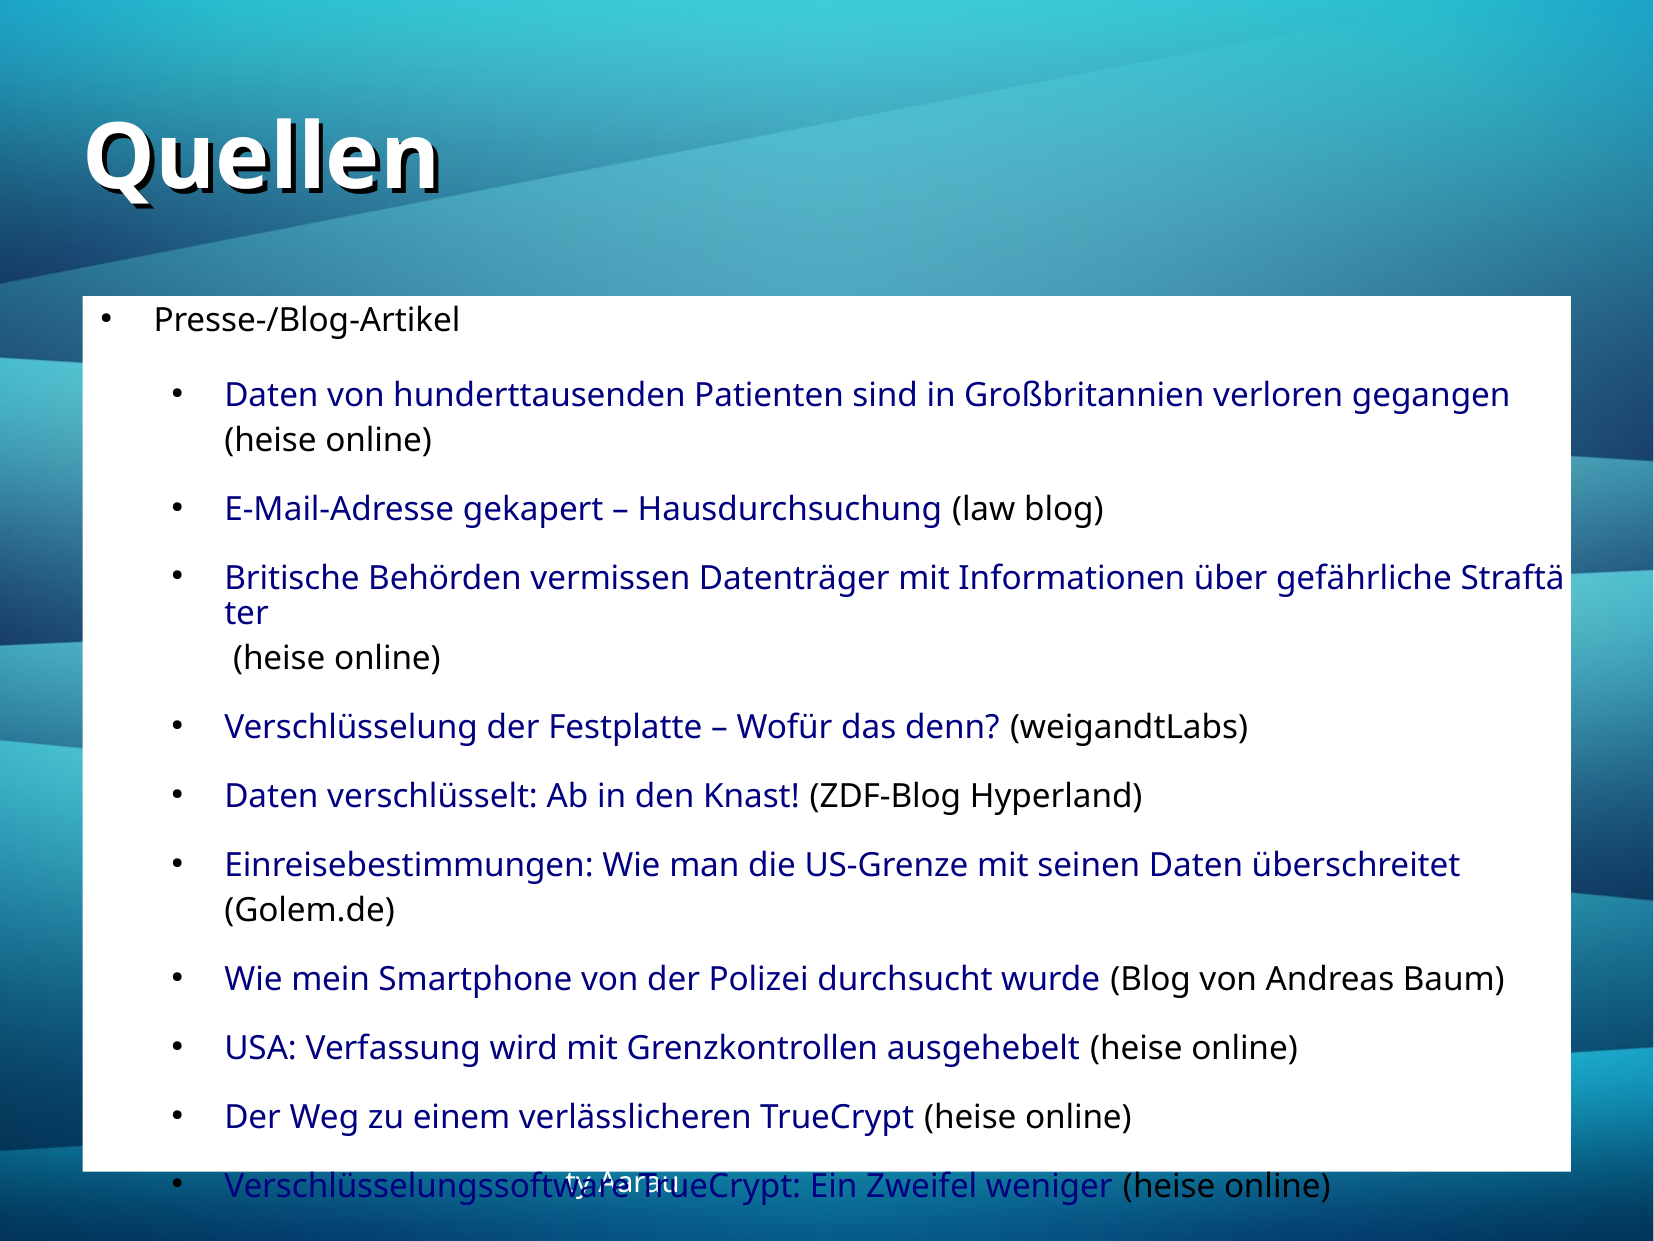

# Quellen
Presse-/Blog-Artikel
Daten von hunderttausenden Patienten sind in Großbritannien verloren gegangen (heise online)
E-Mail-Adresse gekapert – Hausdurchsuchung (law blog)
Britische Behörden vermissen Datenträger mit Informationen über gefährliche Straftäter (heise online)
Verschlüsselung der Festplatte – Wofür das denn? (weigandtLabs)
Daten verschlüsselt: Ab in den Knast! (ZDF-Blog Hyperland)
Einreisebestimmungen: Wie man die US-Grenze mit seinen Daten überschreitet (Golem.de)
Wie mein Smartphone von der Polizei durchsucht wurde (Blog von Andreas Baum)
USA: Verfassung wird mit Grenzkontrollen ausgehebelt (heise online)
Der Weg zu einem verlässlicheren TrueCrypt (heise online)
Verschlüsselungssoftware TrueCrypt: Ein Zweifel weniger (heise online)
xx.05.2014
Digitale Selbstverteidigung CryptoParty Aarau
41